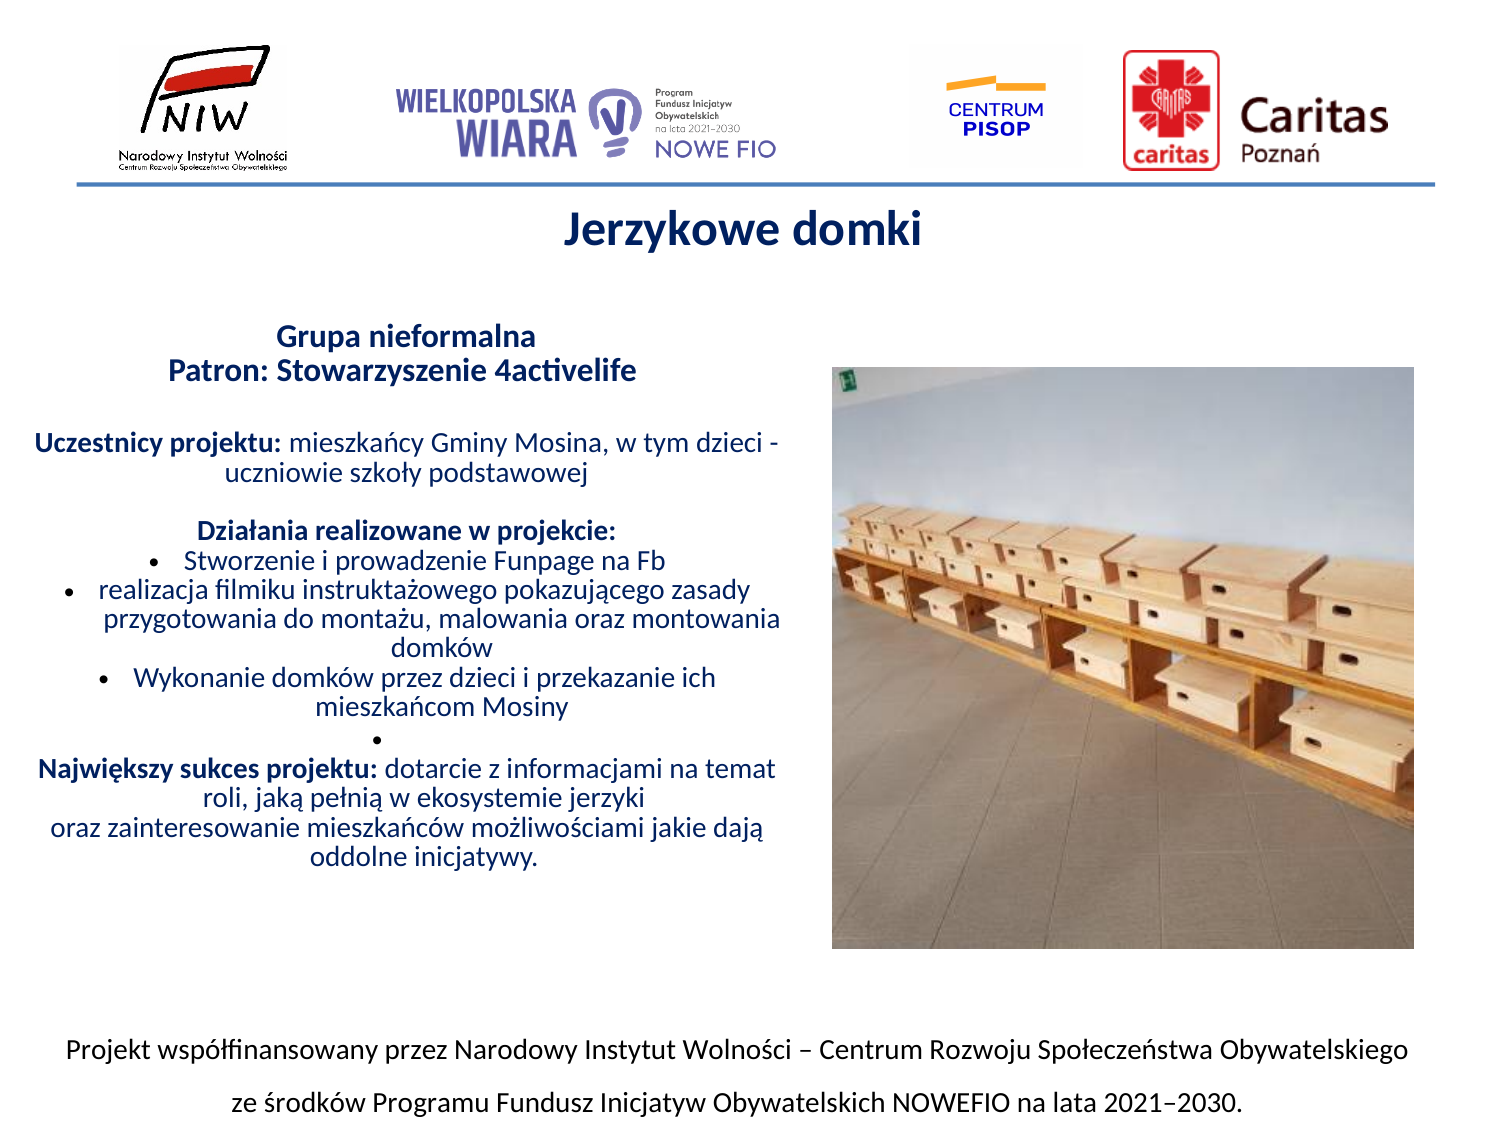

Jerzykowe domki
Grupa nieformalna
Patron: Stowarzyszenie 4activelife
Uczestnicy projektu: mieszkańcy Gminy Mosina, w tym dzieci - uczniowie szkoły podstawowej
Działania realizowane w projekcie:
Stworzenie i prowadzenie Funpage na Fb
realizacja filmiku instruktażowego pokazującego zasady przygotowania do montażu, malowania oraz montowania domków
Wykonanie domków przez dzieci i przekazanie ich mieszkańcom Mosiny
Największy sukces projektu: dotarcie z informacjami na temat roli, jaką pełnią w ekosystemie jerzyki
oraz zainteresowanie mieszkańców możliwościami jakie dają oddolne inicjatywy.